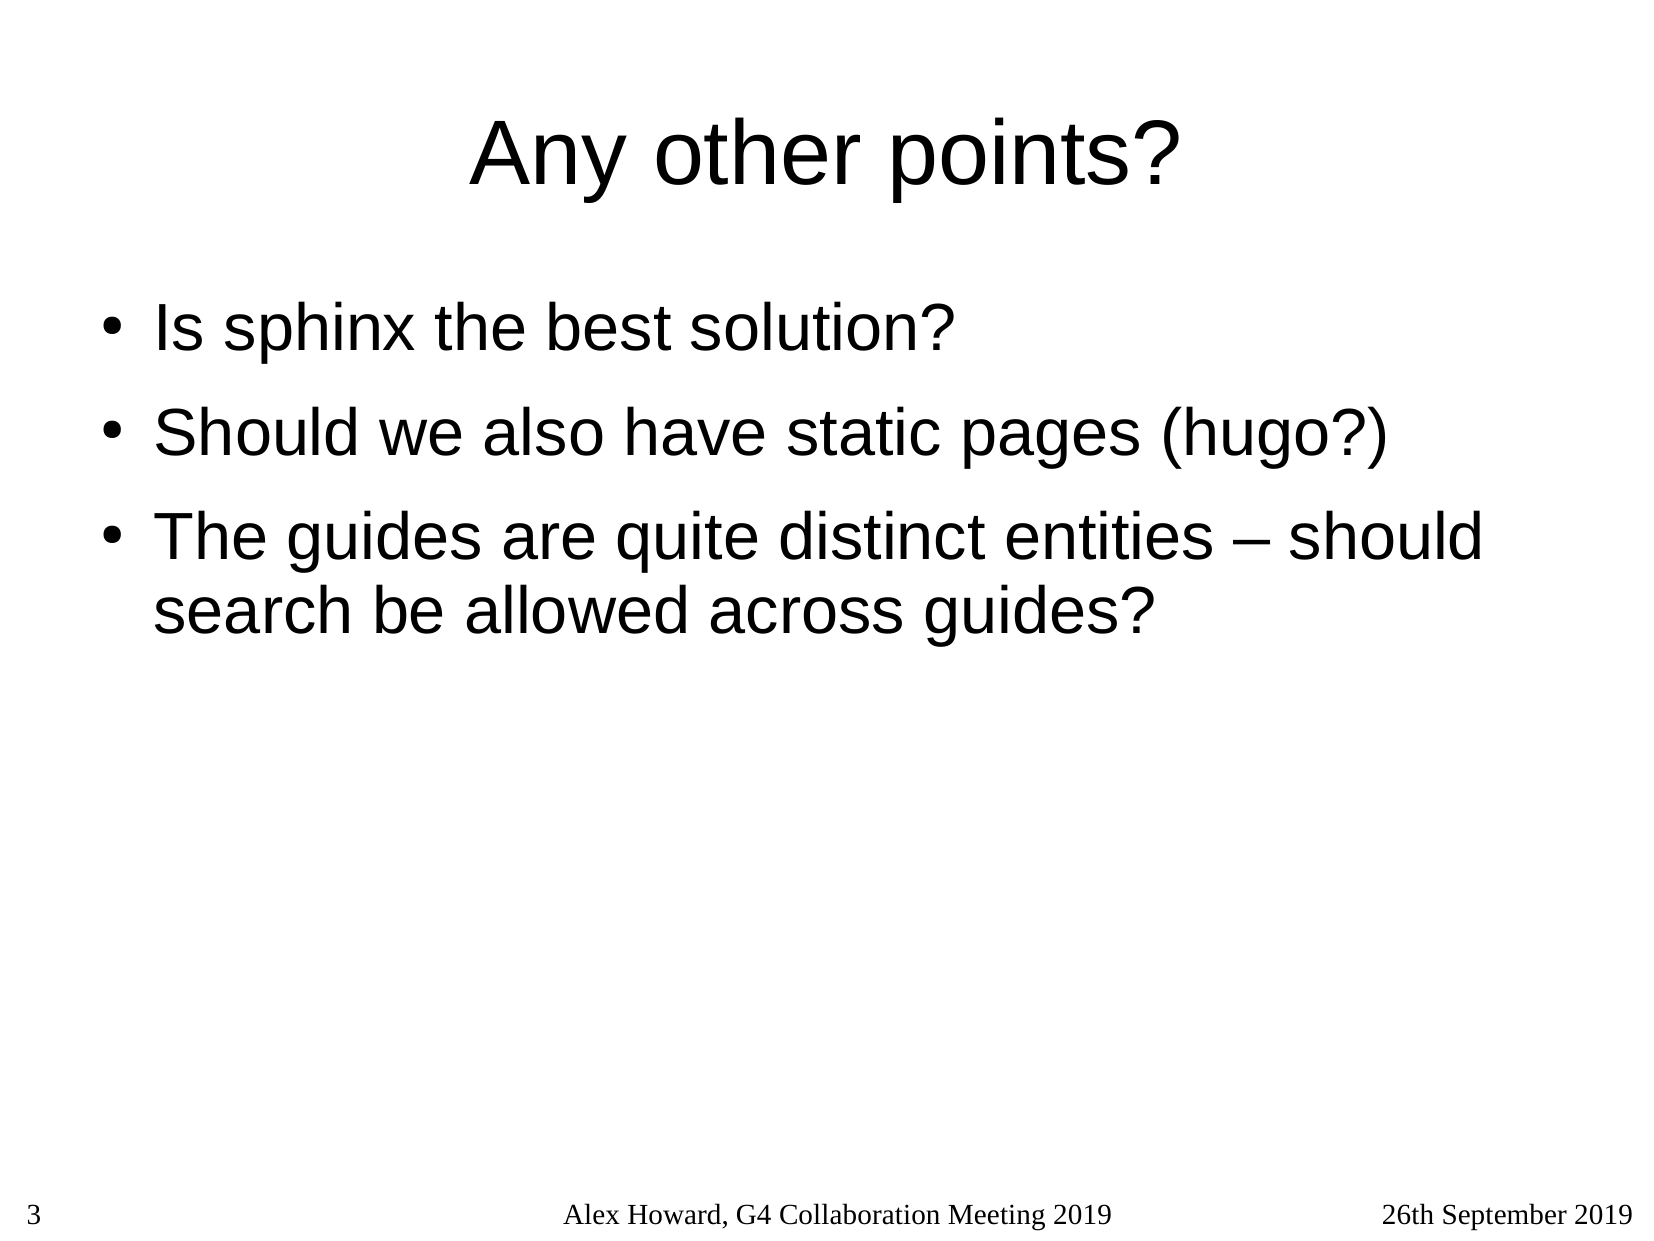

# Any other points?
Is sphinx the best solution?
Should we also have static pages (hugo?)
The guides are quite distinct entities – should search be allowed across guides?
3
Alex Howard, G4 Collaboration Meeting 2019
26th September 2019